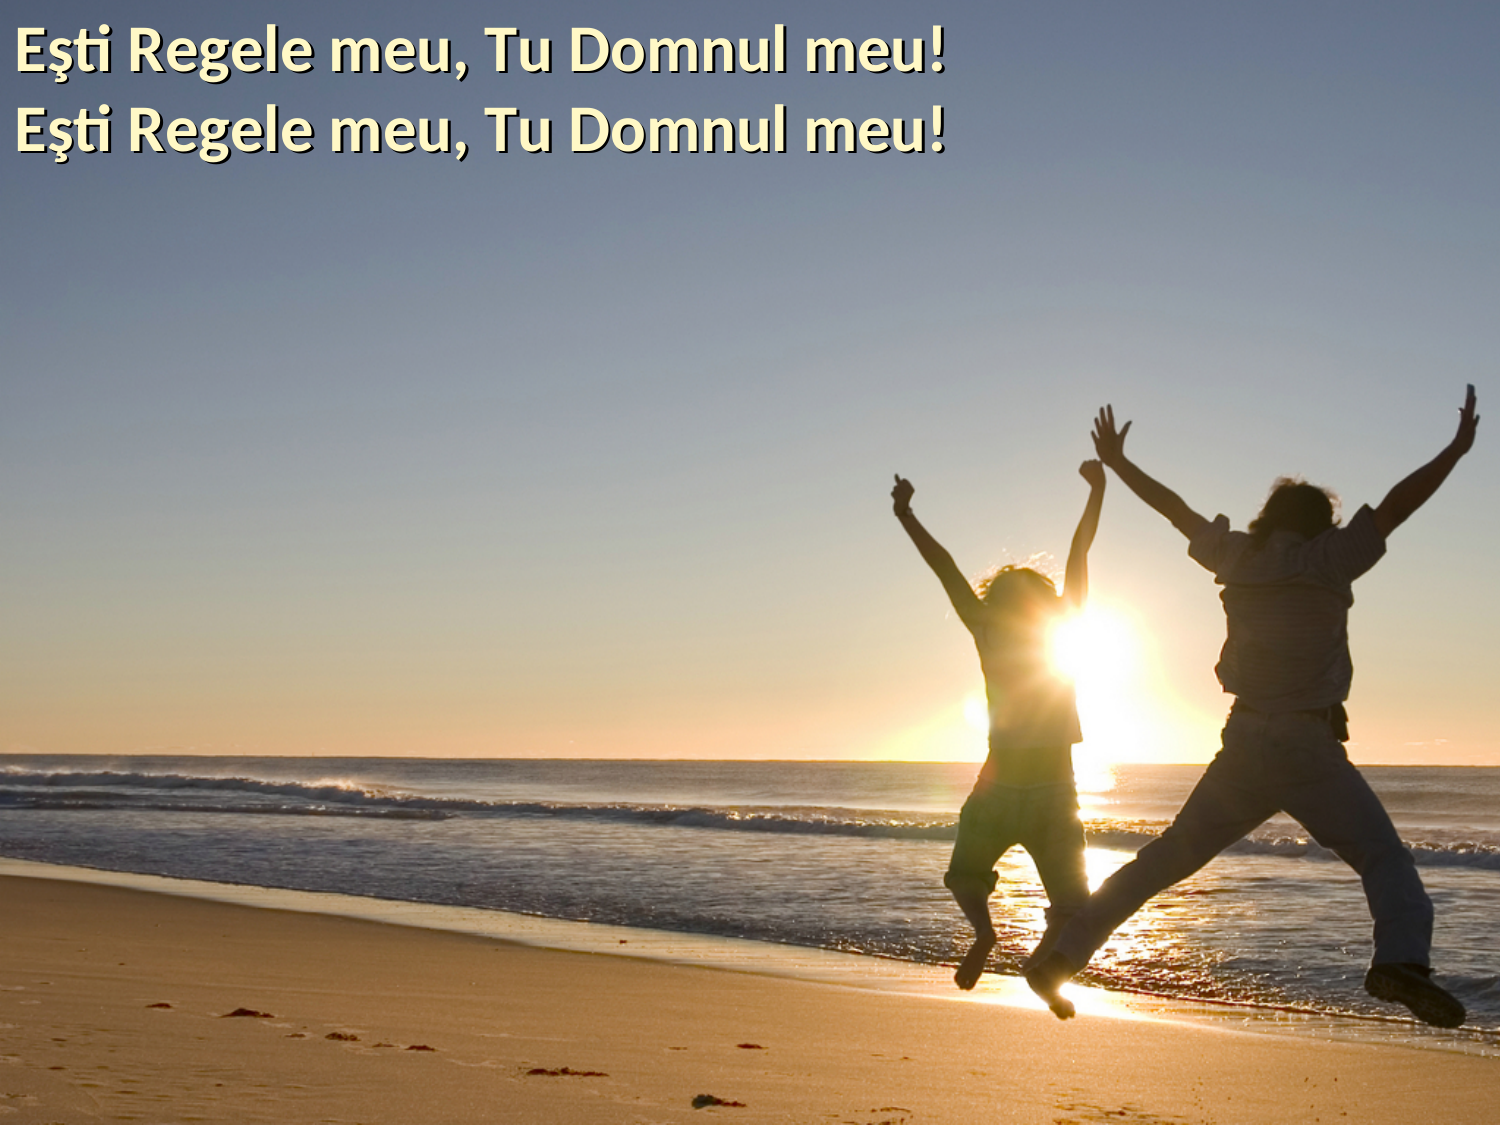

Eşti Regele meu, Tu Domnul meu!
Eşti Regele meu, Tu Domnul meu!